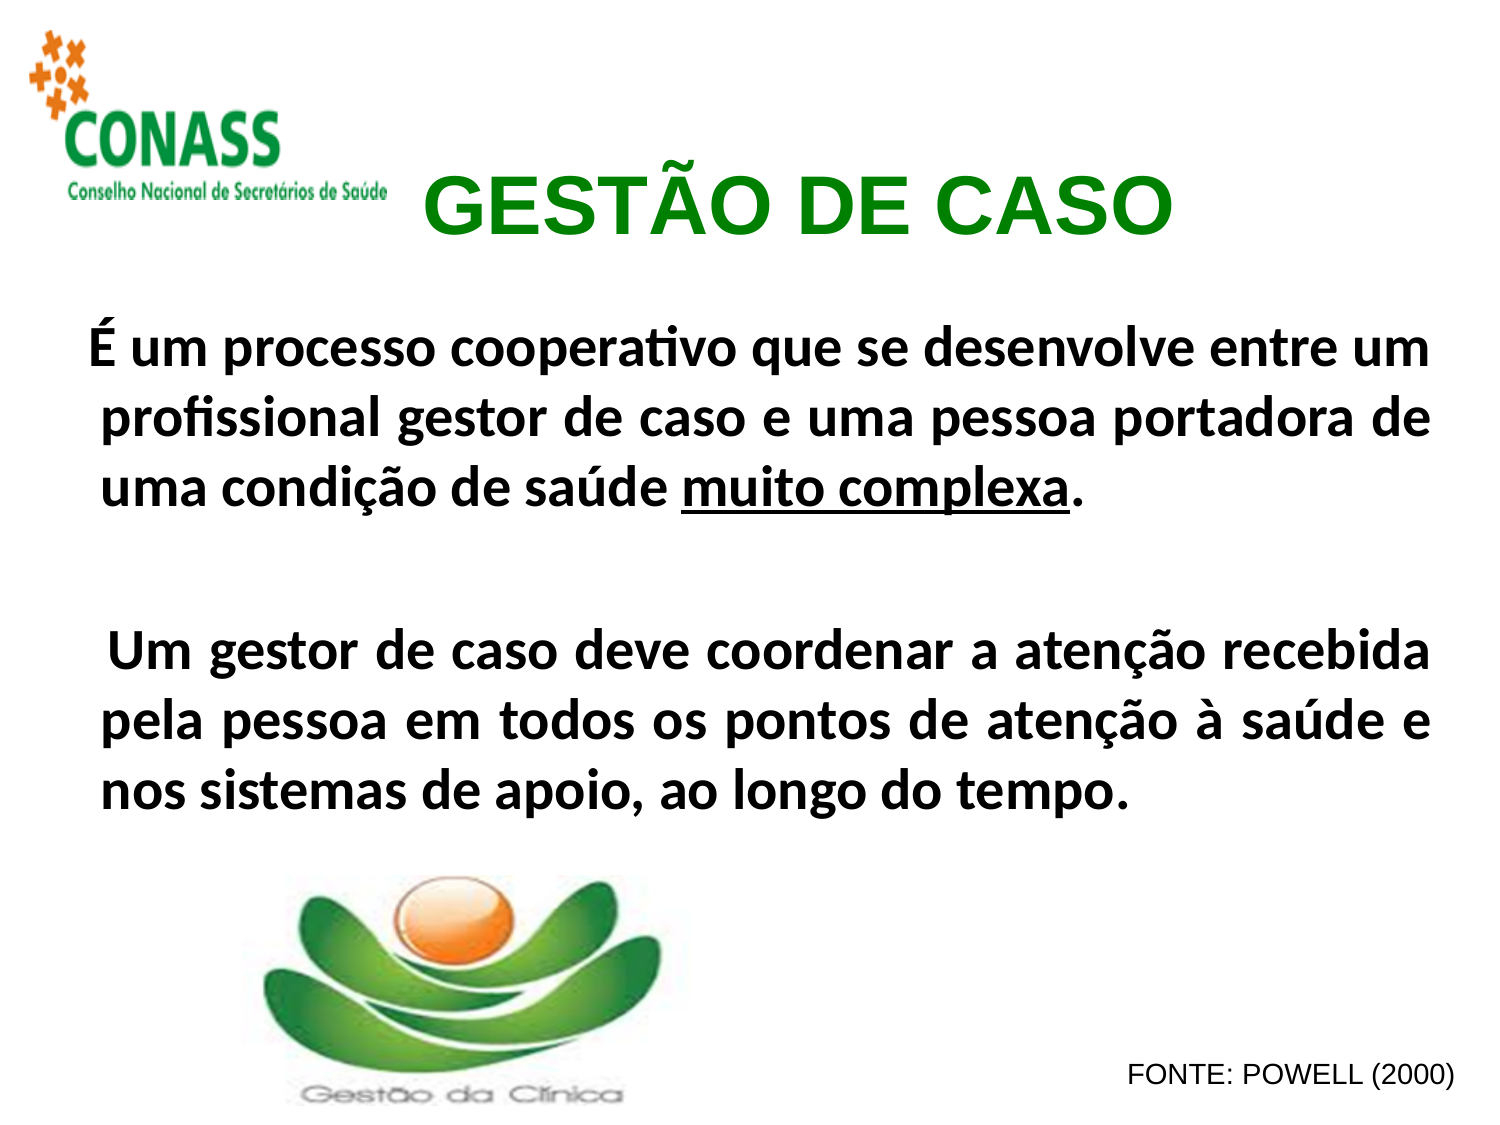

É um processo cooperativo que se desenvolve entre um profissional gestor de caso e uma pessoa portadora de uma condição de saúde muito complexa.
 Um gestor de caso deve coordenar a atenção recebida pela pessoa em todos os pontos de atenção à saúde e nos sistemas de apoio, ao longo do tempo.
# GESTÃO DE CASO
FONTE: POWELL (2000)